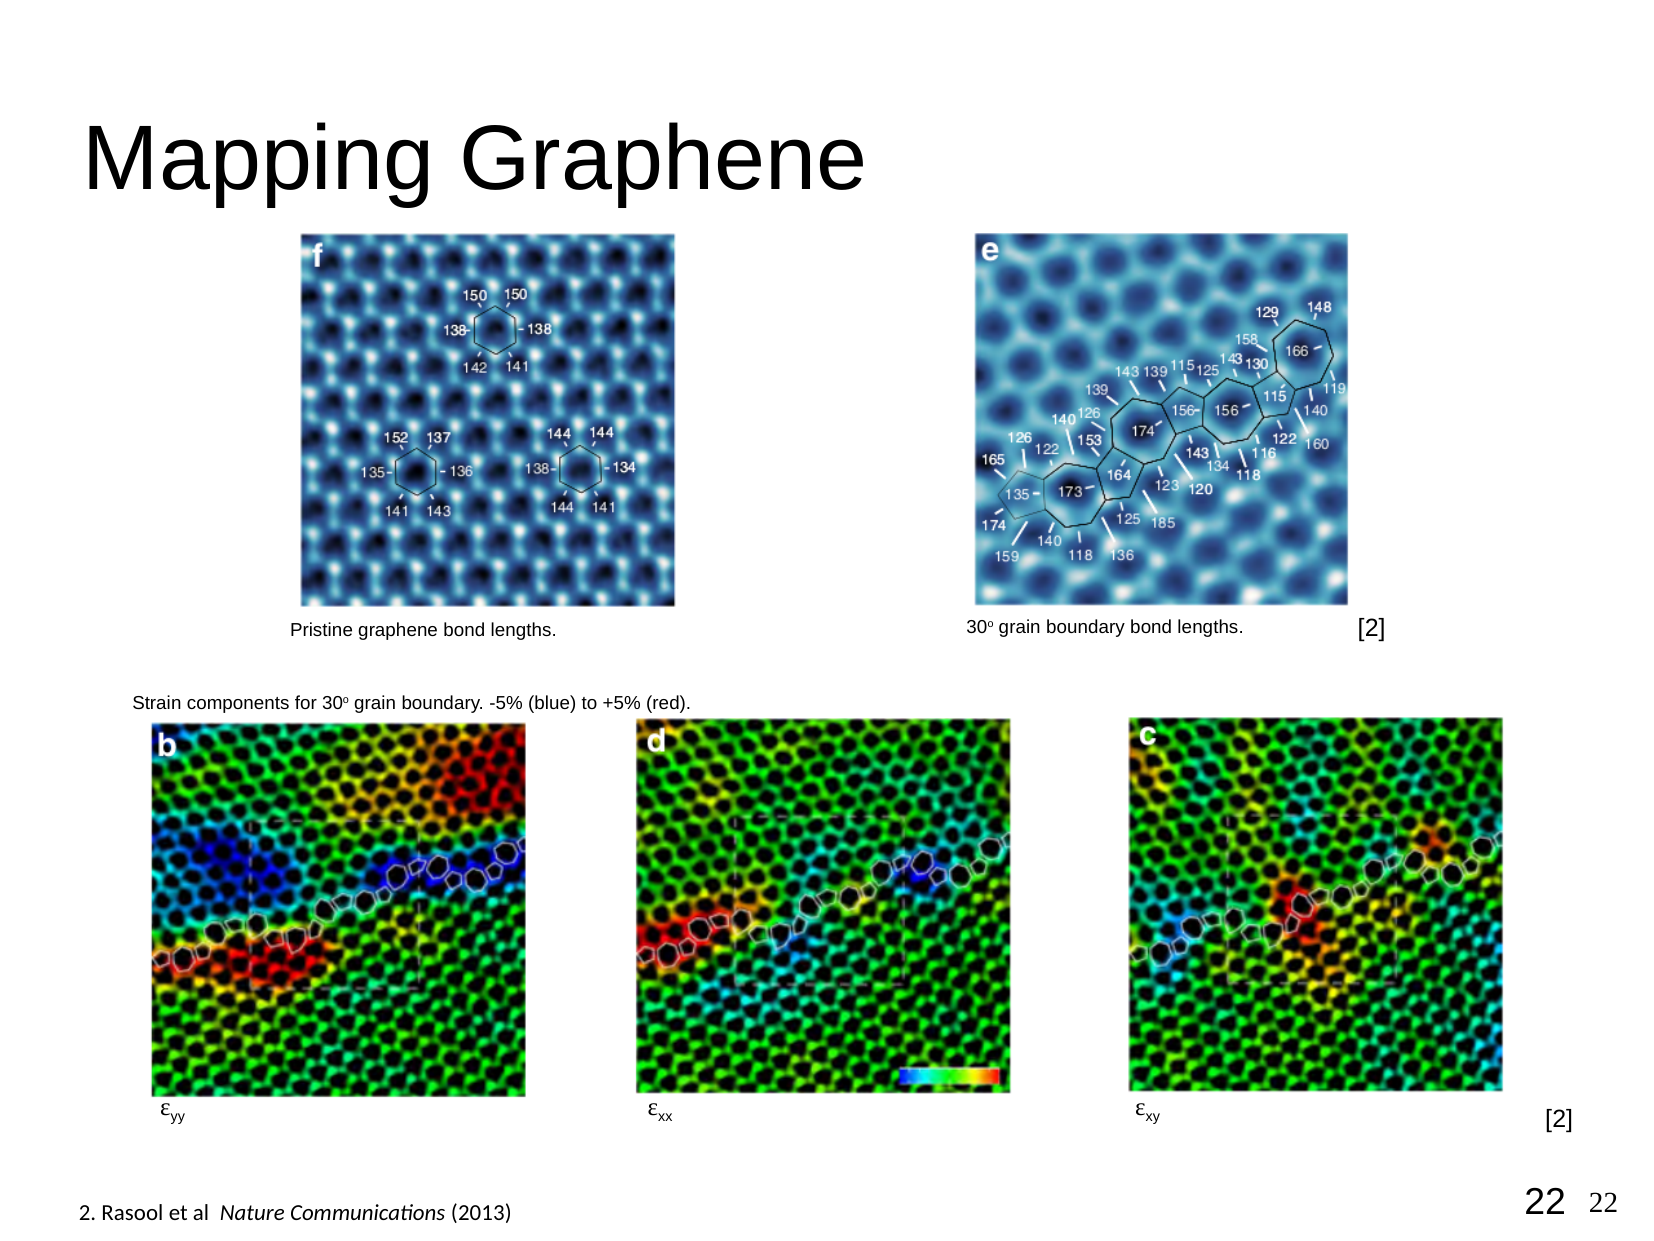

Mapping Graphene
[2]
30o grain boundary bond lengths.
Pristine graphene bond lengths.
Strain components for 30o grain boundary. -5% (blue) to +5% (red).
εyy
εxx
εxy
[2]
2. Rasool et al Nature Communications (2013)